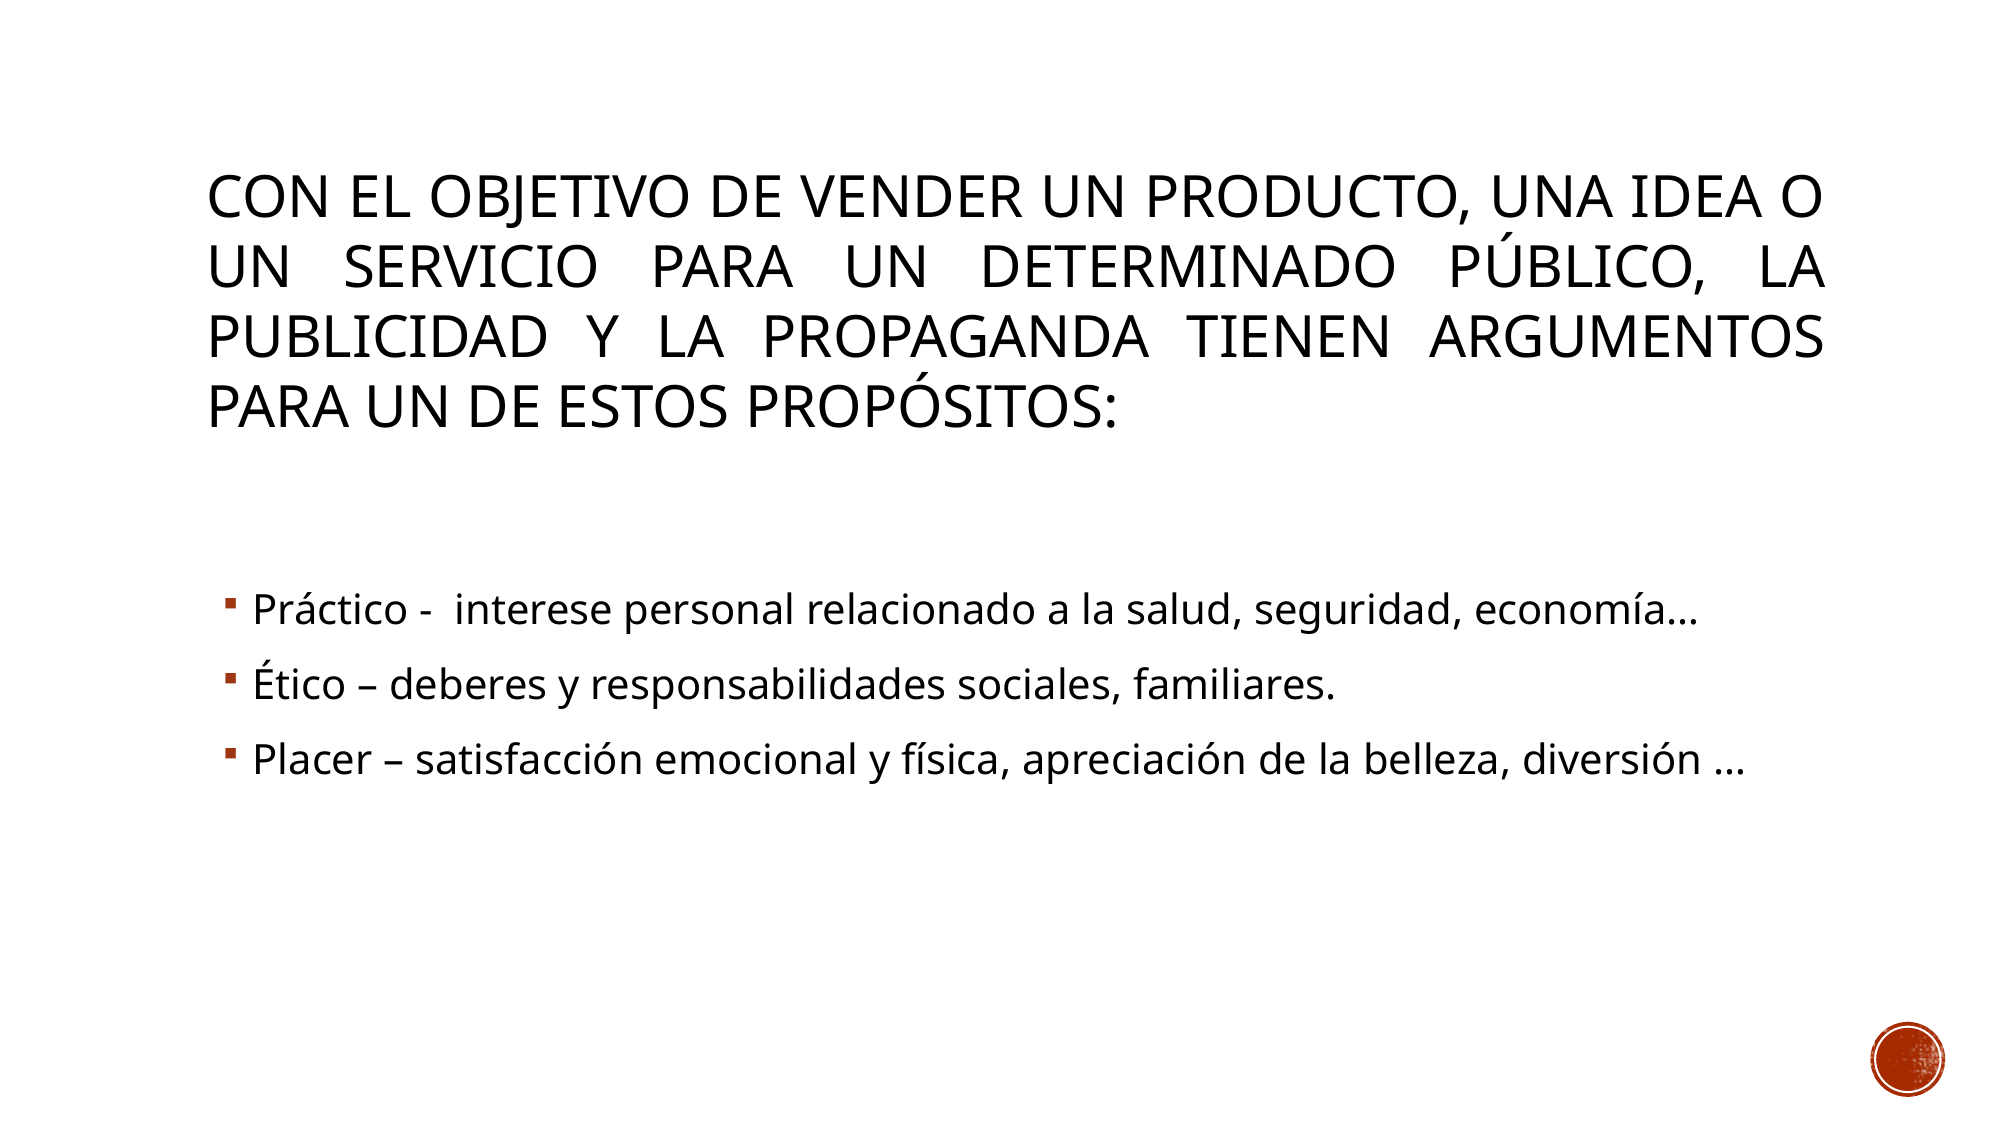

# Con el objetivo de vender un producto, una idea o un servicio para un determinado público, la publicidad y la propaganda tienen argumentos para un de estos propósitos:
Práctico - interese personal relacionado a la salud, seguridad, economía…
Ético – deberes y responsabilidades sociales, familiares.
Placer – satisfacción emocional y física, apreciación de la belleza, diversión …